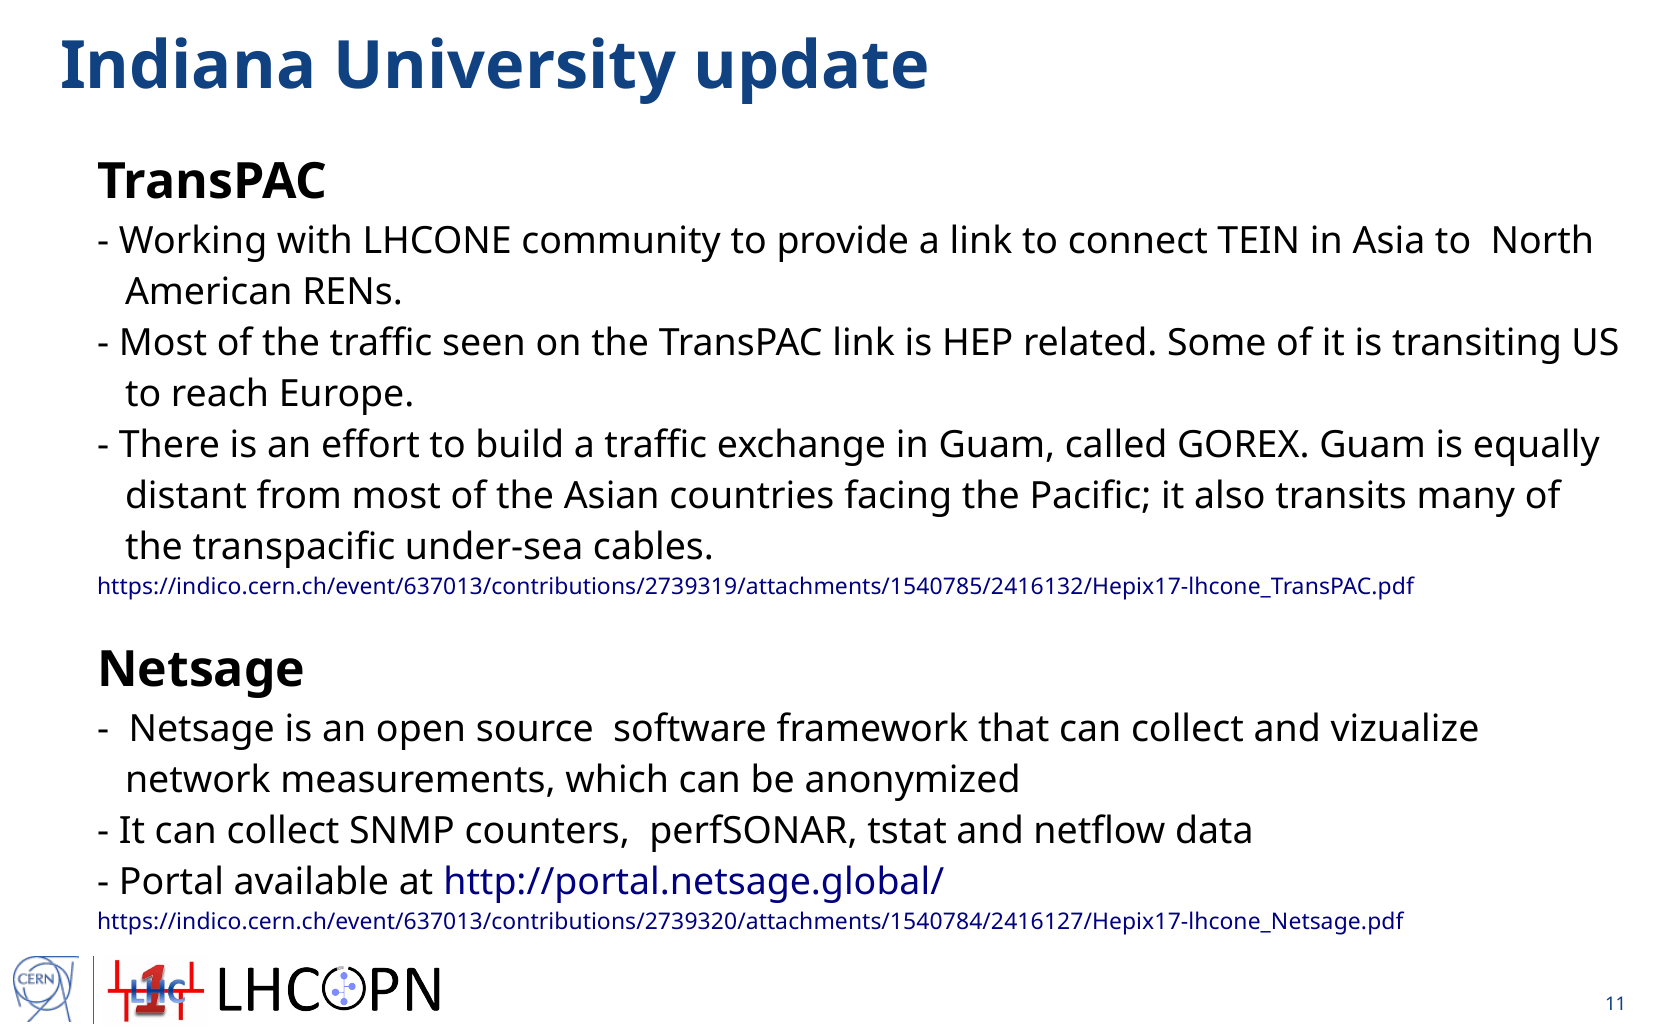

# Indiana University update
TransPAC
- Working with LHCONE community to provide a link to connect TEIN in Asia to North American RENs.
- Most of the traffic seen on the TransPAC link is HEP related. Some of it is transiting US to reach Europe.
- There is an effort to build a traffic exchange in Guam, called GOREX. Guam is equally distant from most of the Asian countries facing the Pacific; it also transits many of the transpacific under-sea cables.
https://indico.cern.ch/event/637013/contributions/2739319/attachments/1540785/2416132/Hepix17-lhcone_TransPAC.pdf
Netsage
- Netsage is an open source software framework that can collect and vizualize network measurements, which can be anonymized
- It can collect SNMP counters, perfSONAR, tstat and netflow data
- Portal available at http://portal.netsage.global/
https://indico.cern.ch/event/637013/contributions/2739320/attachments/1540784/2416127/Hepix17-lhcone_Netsage.pdf